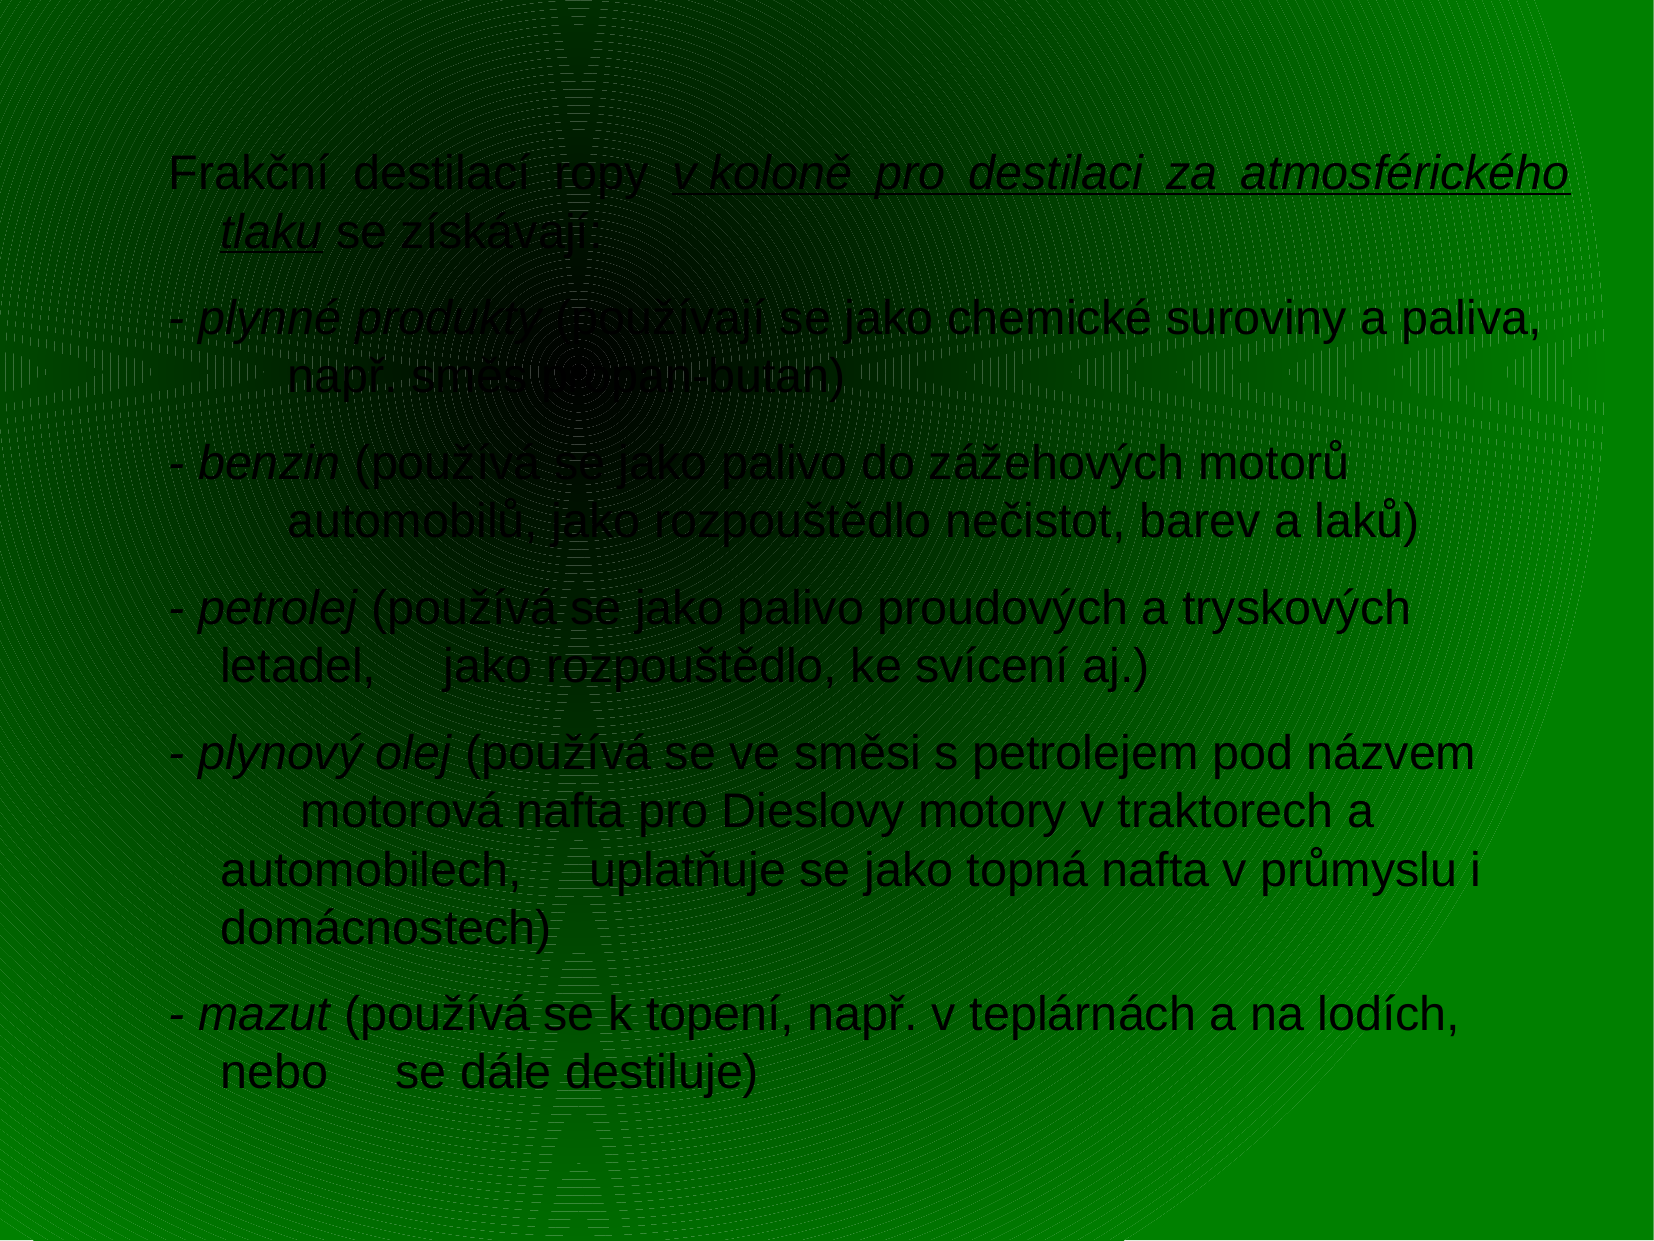

# Frakční destilací ropy v koloně pro destilaci za atmosférického tlaku se získávají:
- plynné produkty (používají se jako chemické suroviny a paliva, např. směs propan-butan)
- benzin (používá se jako palivo do zážehových motorů automobilů, jako rozpouštědlo nečistot, barev a laků)
- petrolej (používá se jako palivo proudových a tryskových letadel, jako rozpouštědlo, ke svícení aj.)
- plynový olej (používá se ve směsi s petrolejem pod názvem motorová nafta pro Dieslovy motory v traktorech a automobilech, uplatňuje se jako topná nafta v průmyslu i domácnostech)
- mazut (používá se k topení, např. v teplárnách a na lodích, nebo se dále destiluje)